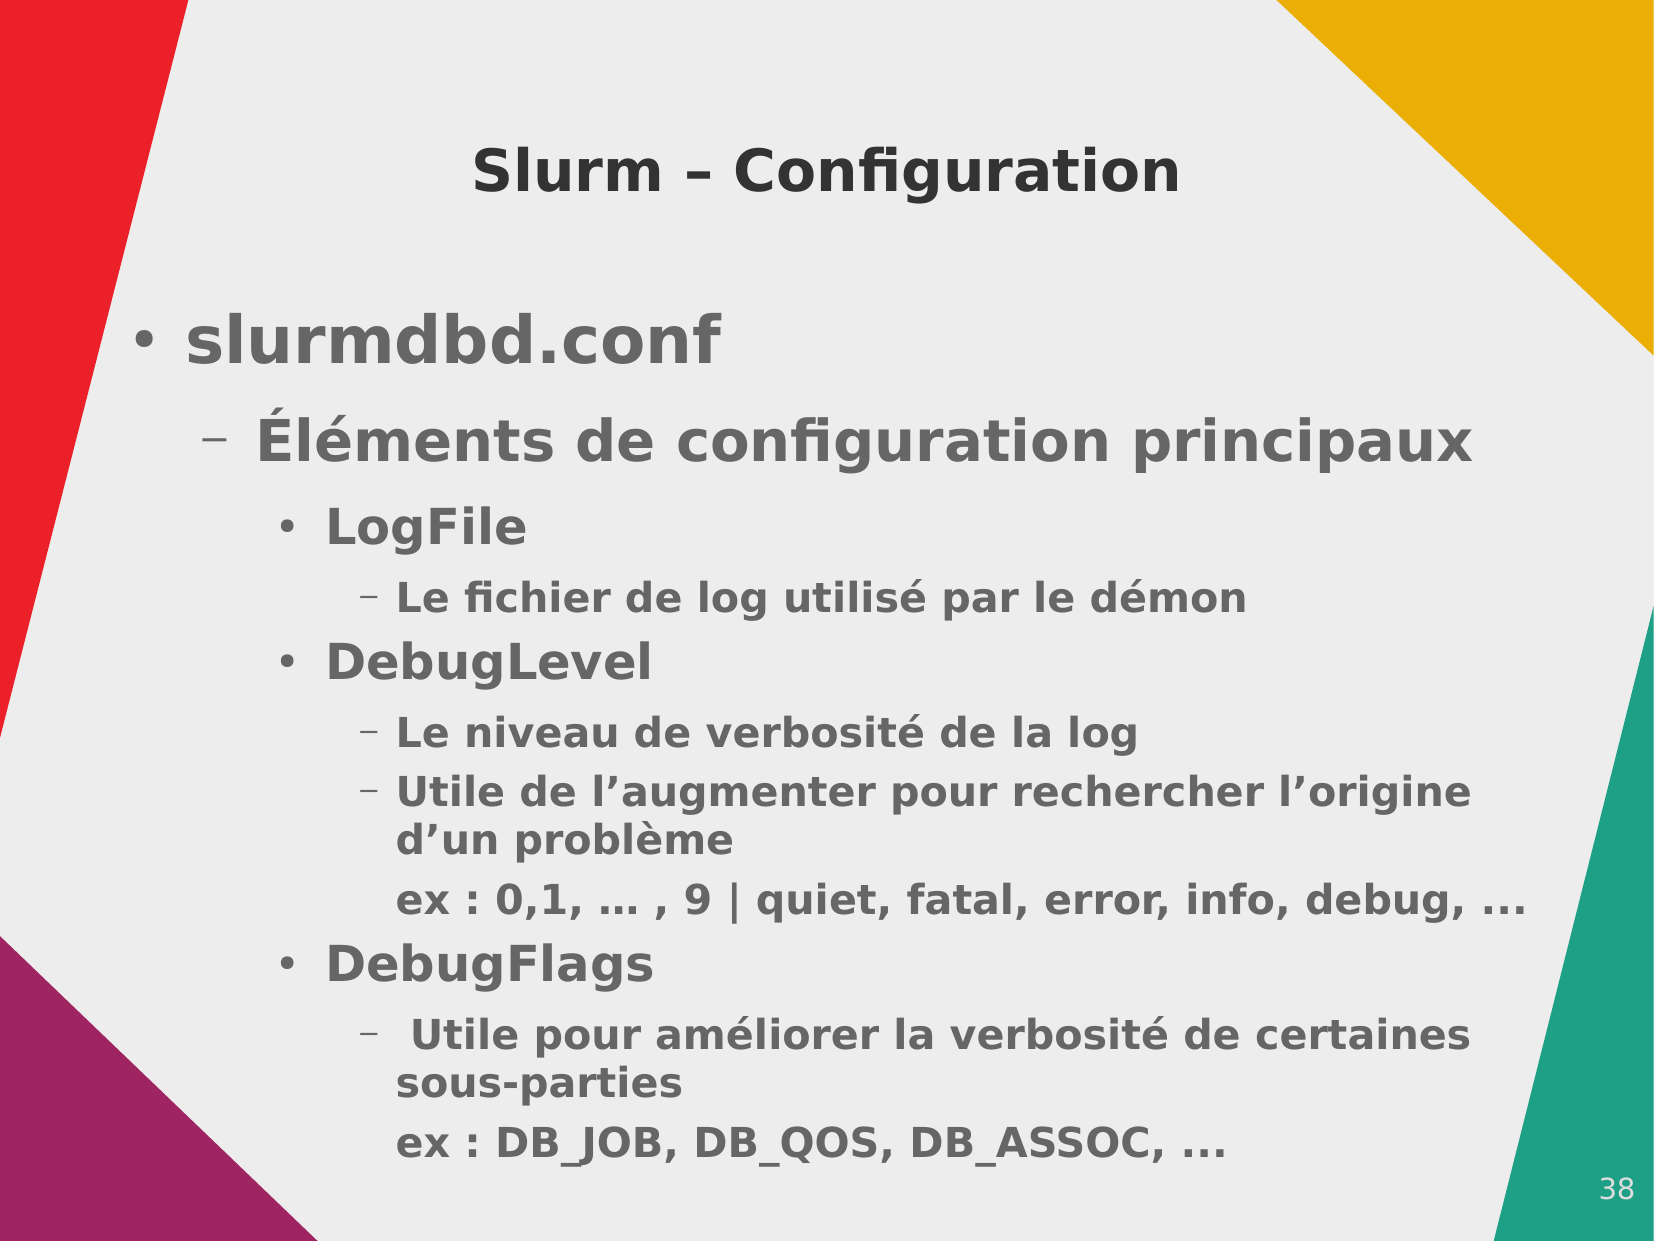

# Slurm – Configuration
slurmdbd.conf
Éléments de configuration principaux
LogFile
Le fichier de log utilisé par le démon
DebugLevel
Le niveau de verbosité de la log
Utile de l’augmenter pour rechercher l’origine d’un problème
ex : 0,1, … , 9 | quiet, fatal, error, info, debug, ...
DebugFlags
 Utile pour améliorer la verbosité de certaines sous-parties
ex : DB_JOB, DB_QOS, DB_ASSOC, ...
38